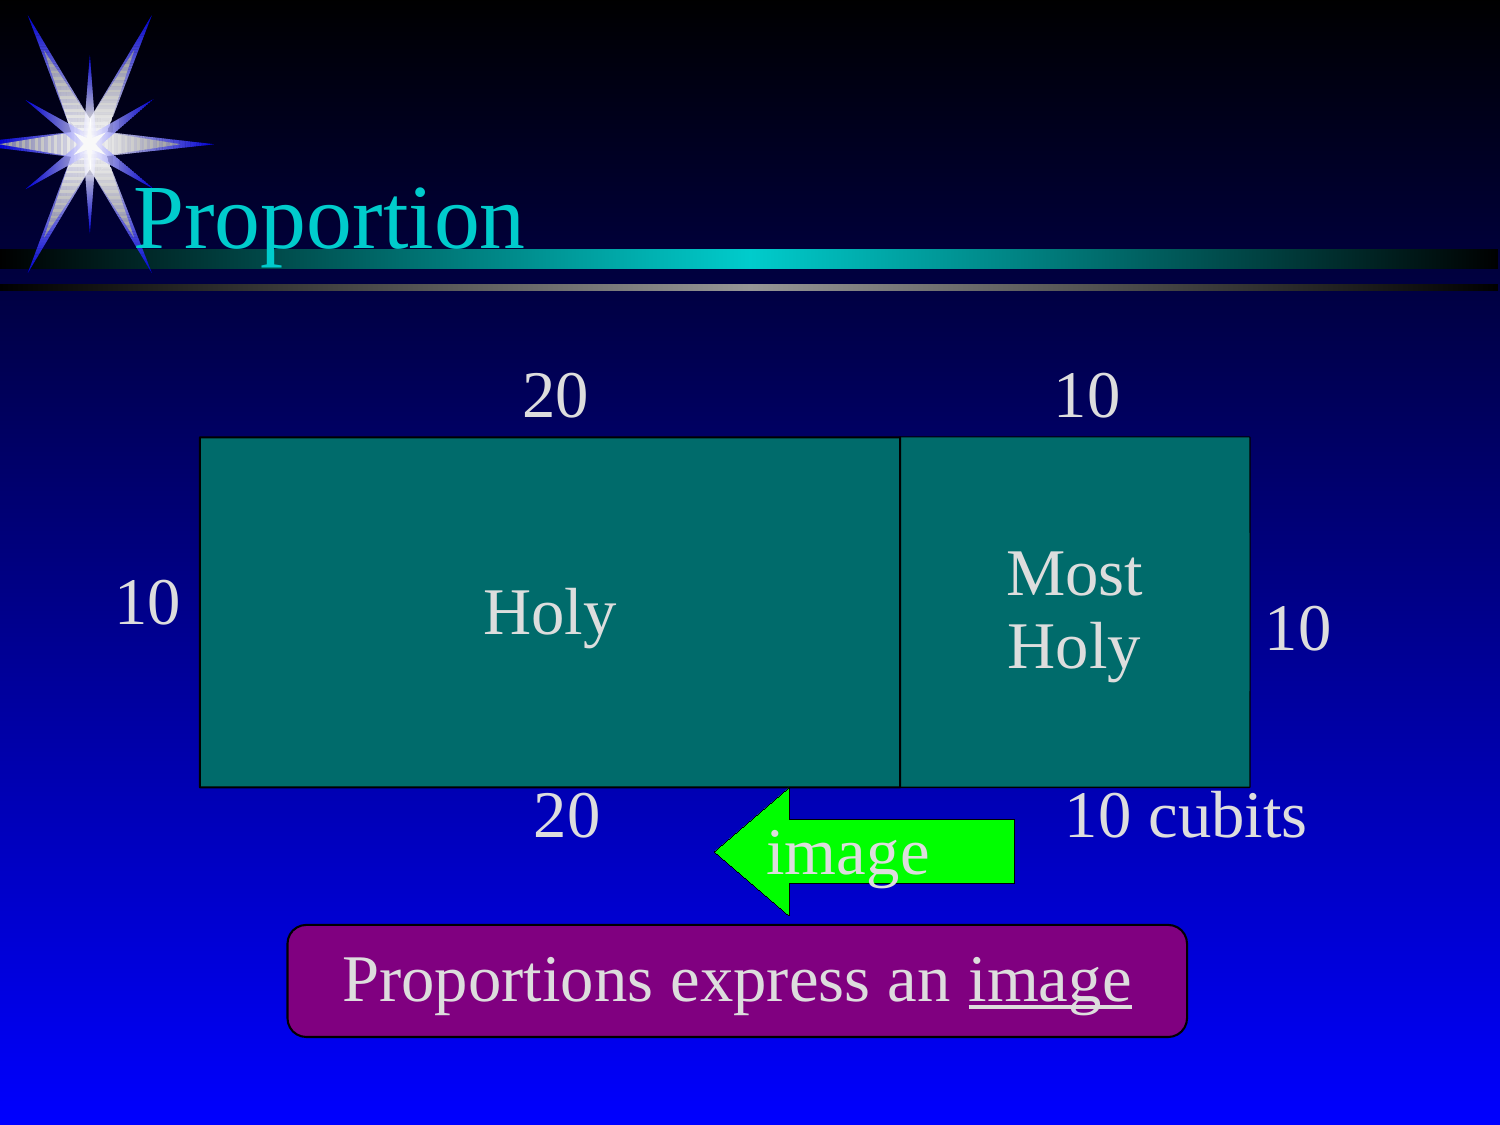

# Proportion
20
Holy
10
20
10
Most
Holy
10
10
10 cubits
image
Proportions express an image